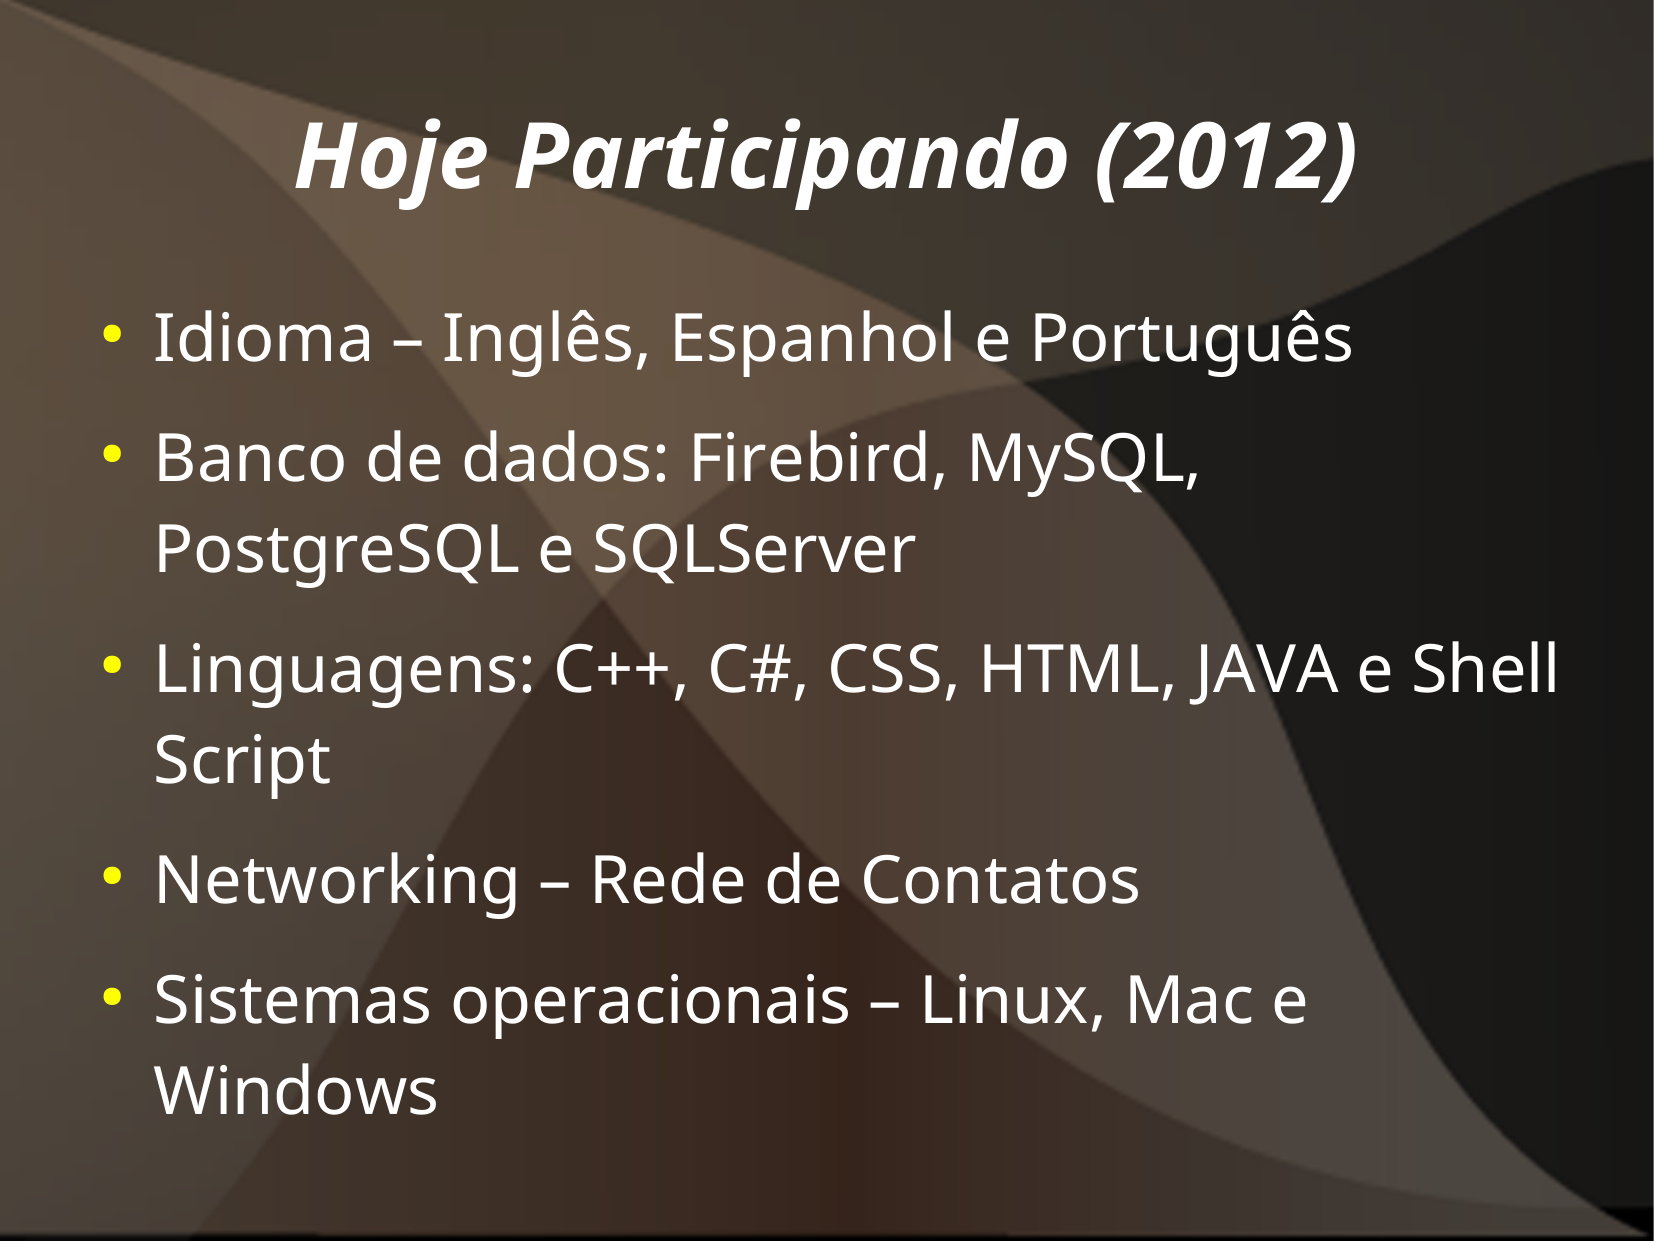

# Hoje Participando (2012)
Idioma – Inglês, Espanhol e Português
Banco de dados: Firebird, MySQL, PostgreSQL e SQLServer
Linguagens: C++, C#, CSS, HTML, JAVA e Shell Script
Networking – Rede de Contatos
Sistemas operacionais – Linux, Mac e Windows